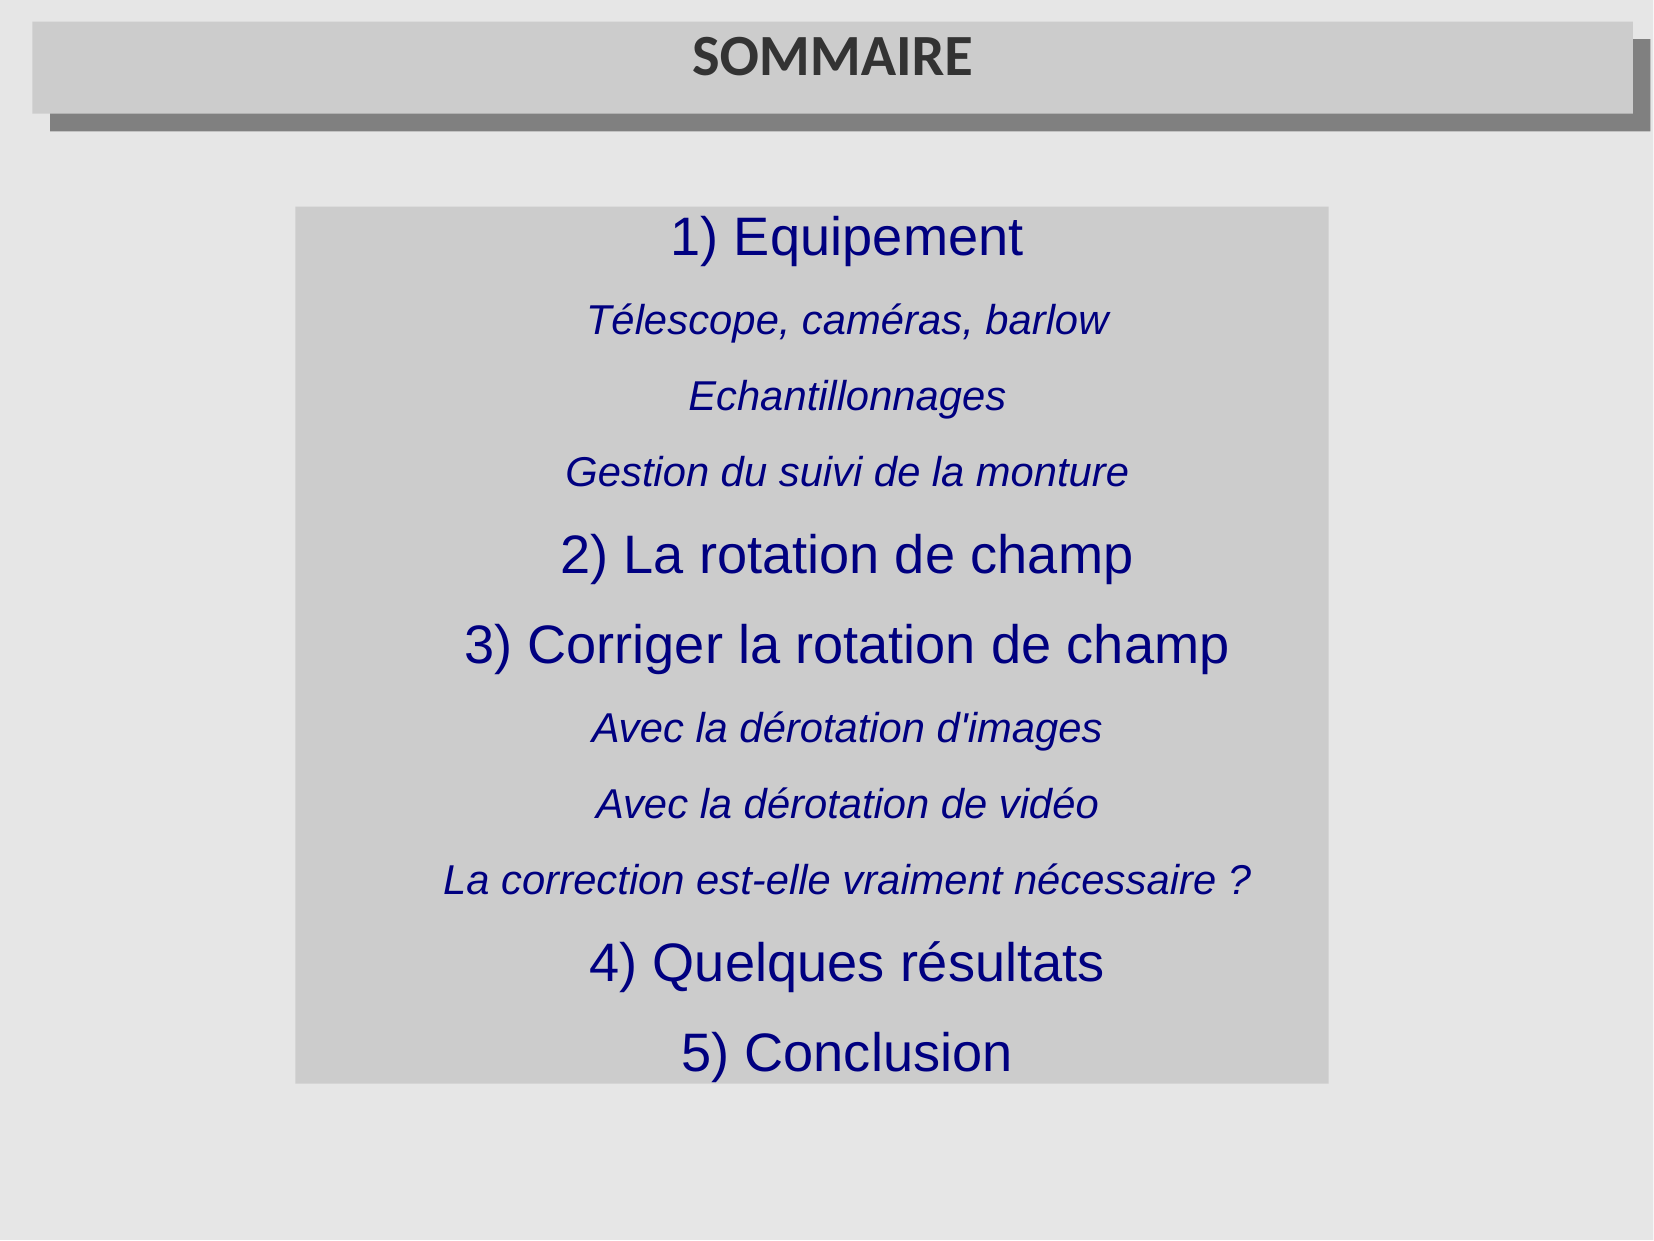

SOMMAIRE
# 1) Equipement
Télescope, caméras, barlow
Echantillonnages
Gestion du suivi de la monture
2) La rotation de champ
3) Corriger la rotation de champ
Avec la dérotation d'images
Avec la dérotation de vidéo
La correction est-elle vraiment nécessaire ?
4) Quelques résultats
5) Conclusion